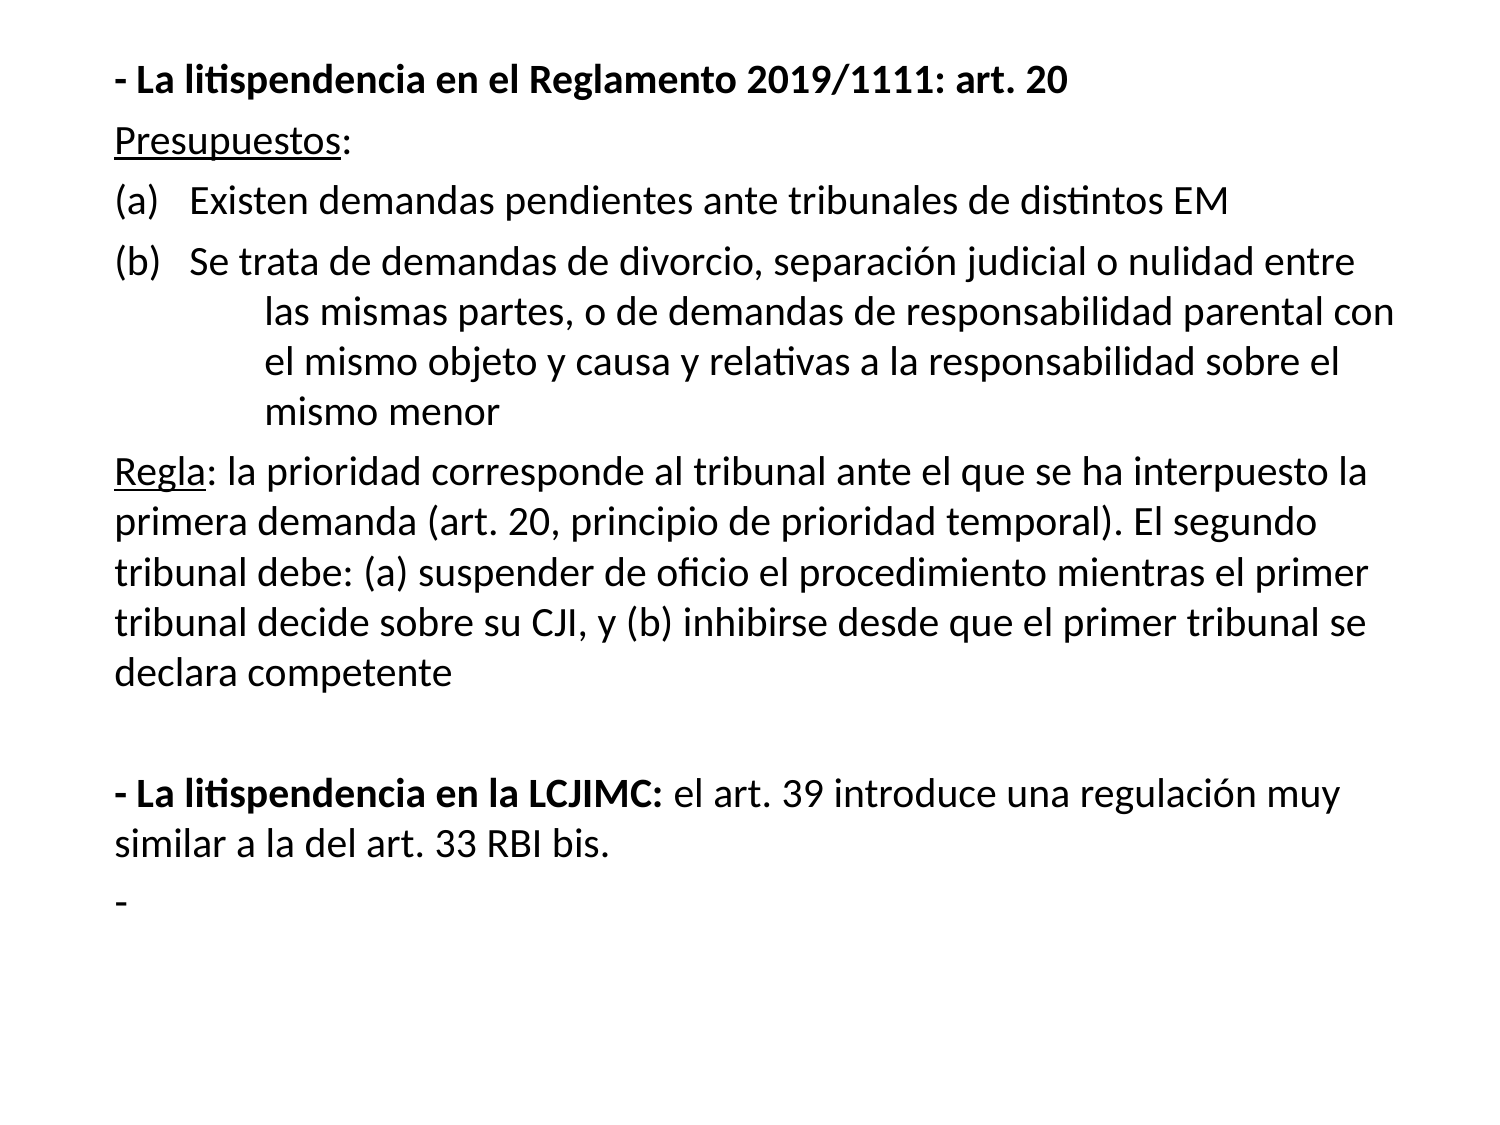

# - La litispendencia en el Reglamento 2019/1111: art. 20
Presupuestos:
Existen demandas pendientes ante tribunales de distintos EM
Se trata de demandas de divorcio, separación judicial o nulidad entre las mismas partes, o de demandas de responsabilidad parental con el mismo objeto y causa y relativas a la responsabilidad sobre el mismo menor
Regla: la prioridad corresponde al tribunal ante el que se ha interpuesto la primera demanda (art. 20, principio de prioridad temporal). El segundo tribunal debe: (a) suspender de oficio el procedimiento mientras el primer tribunal decide sobre su CJI, y (b) inhibirse desde que el primer tribunal se declara competente
- La litispendencia en la LCJIMC: el art. 39 introduce una regulación muy similar a la del art. 33 RBI bis.